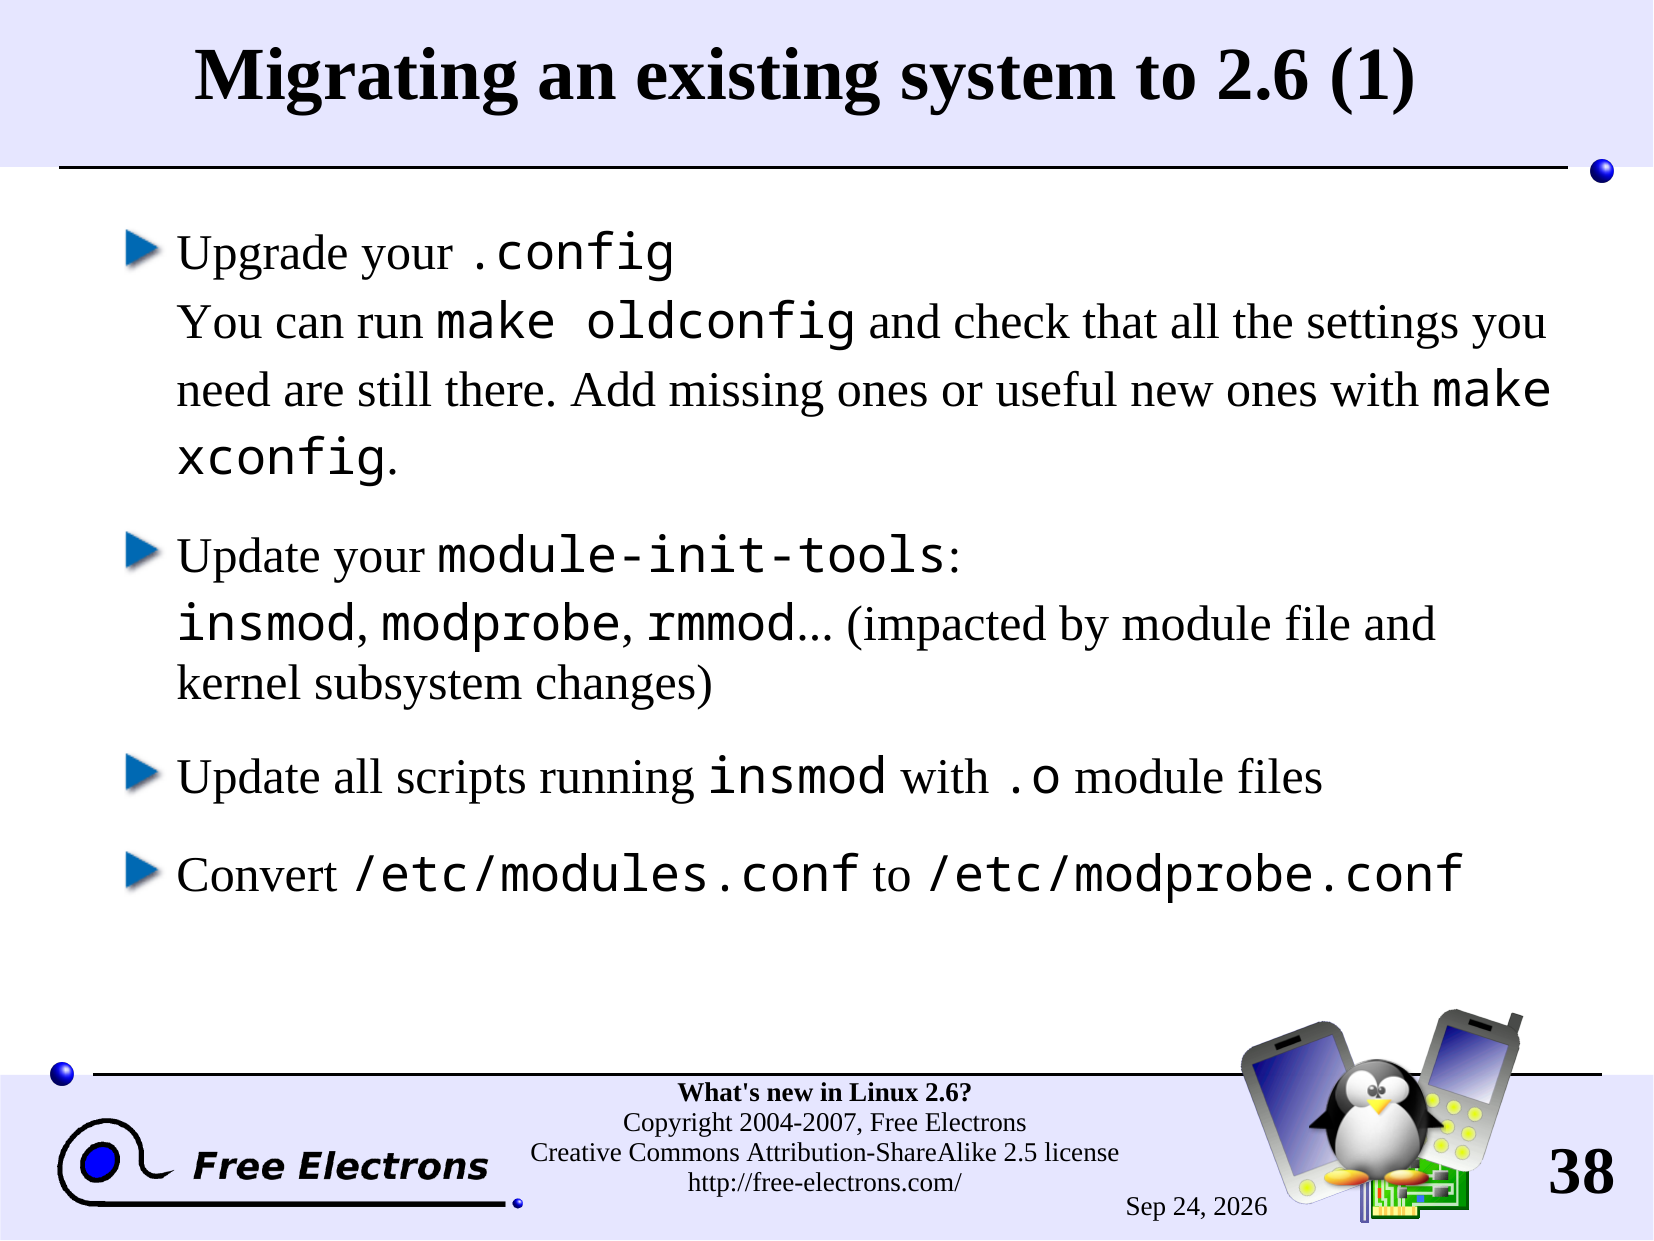

# Migrating an existing system to 2.6 (1)
Upgrade your .config
You can run make oldconfig and check that all the settings you need are still there. Add missing ones or useful new ones with make xconfig.
Update your module-init-tools:
insmod, modprobe, rmmod... (impacted by module file and kernel subsystem changes)
Update all scripts running insmod with .o module files
Convert /etc/modules.conf to /etc/modprobe.conf